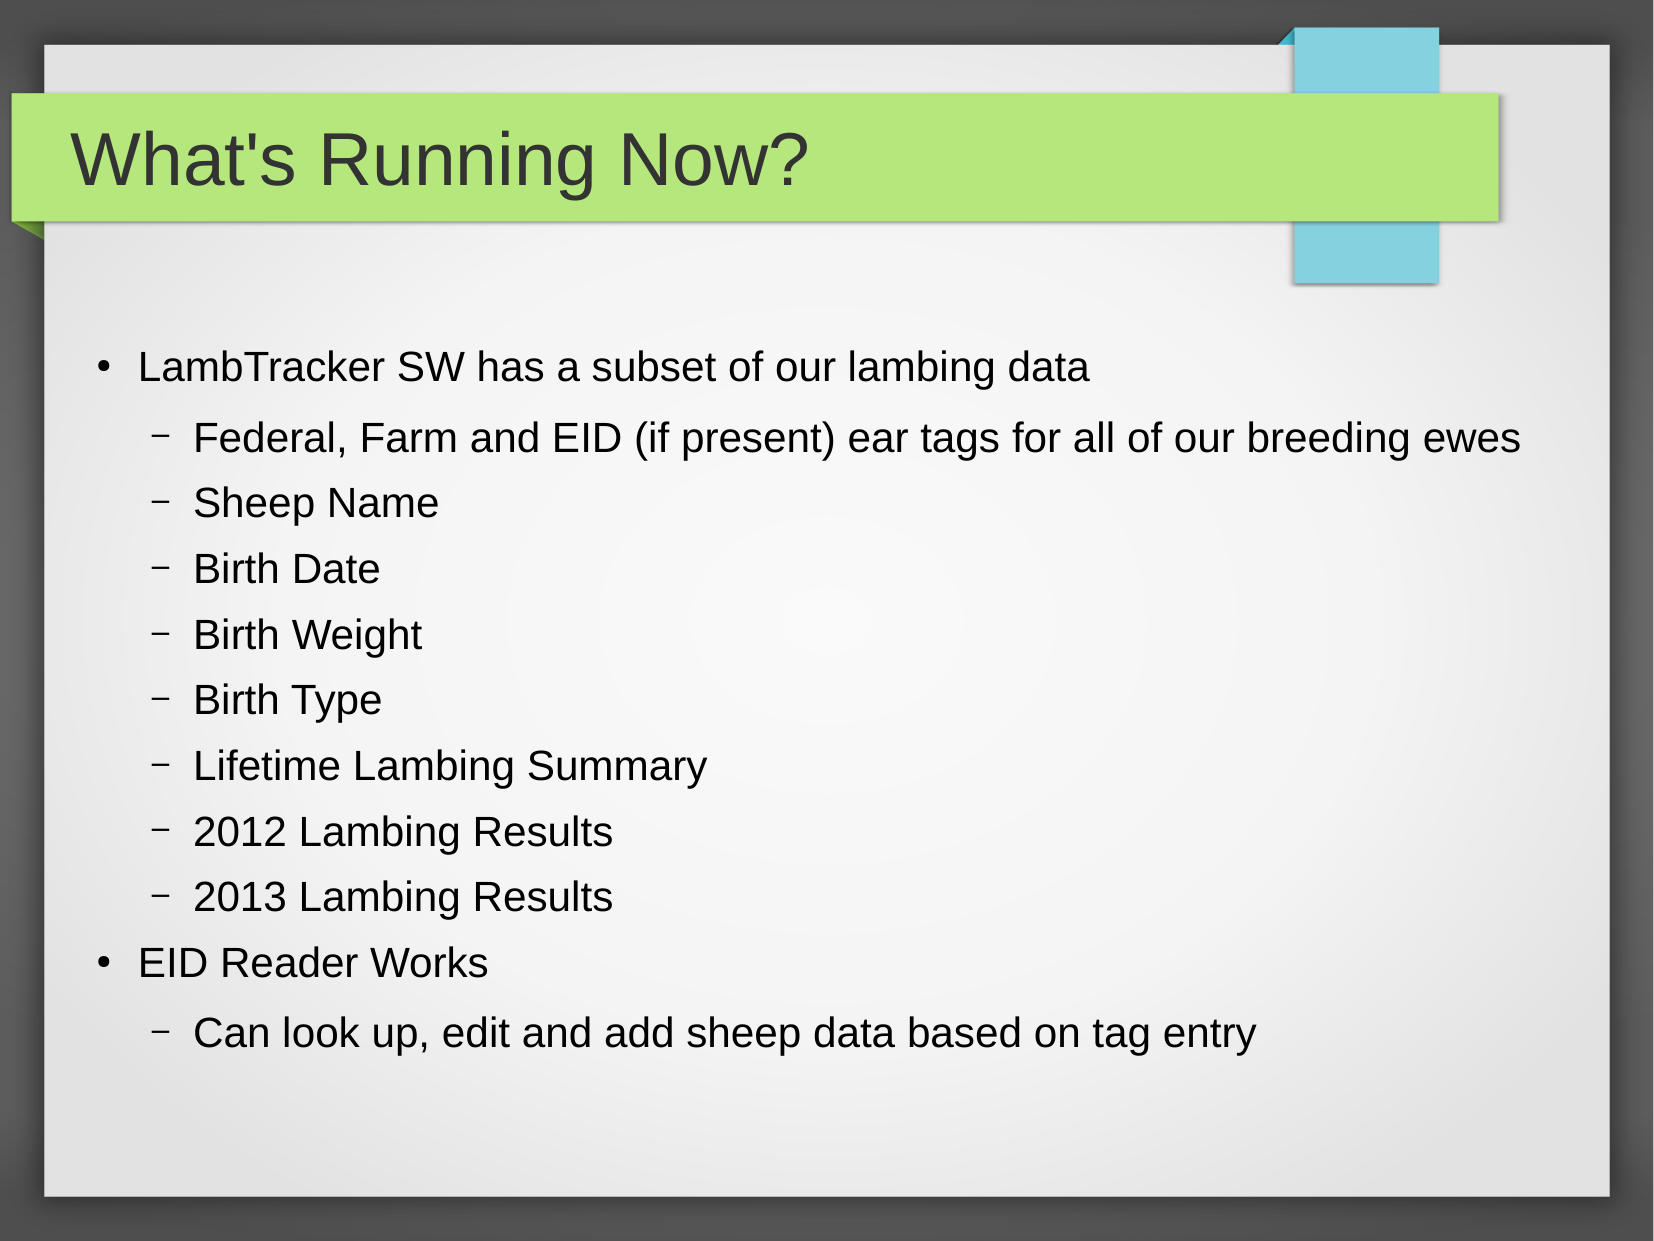

# What's Running Now?
LambTracker SW has a subset of our lambing data
Federal, Farm and EID (if present) ear tags for all of our breeding ewes
Sheep Name
Birth Date
Birth Weight
Birth Type
Lifetime Lambing Summary
2012 Lambing Results
2013 Lambing Results
EID Reader Works
Can look up, edit and add sheep data based on tag entry